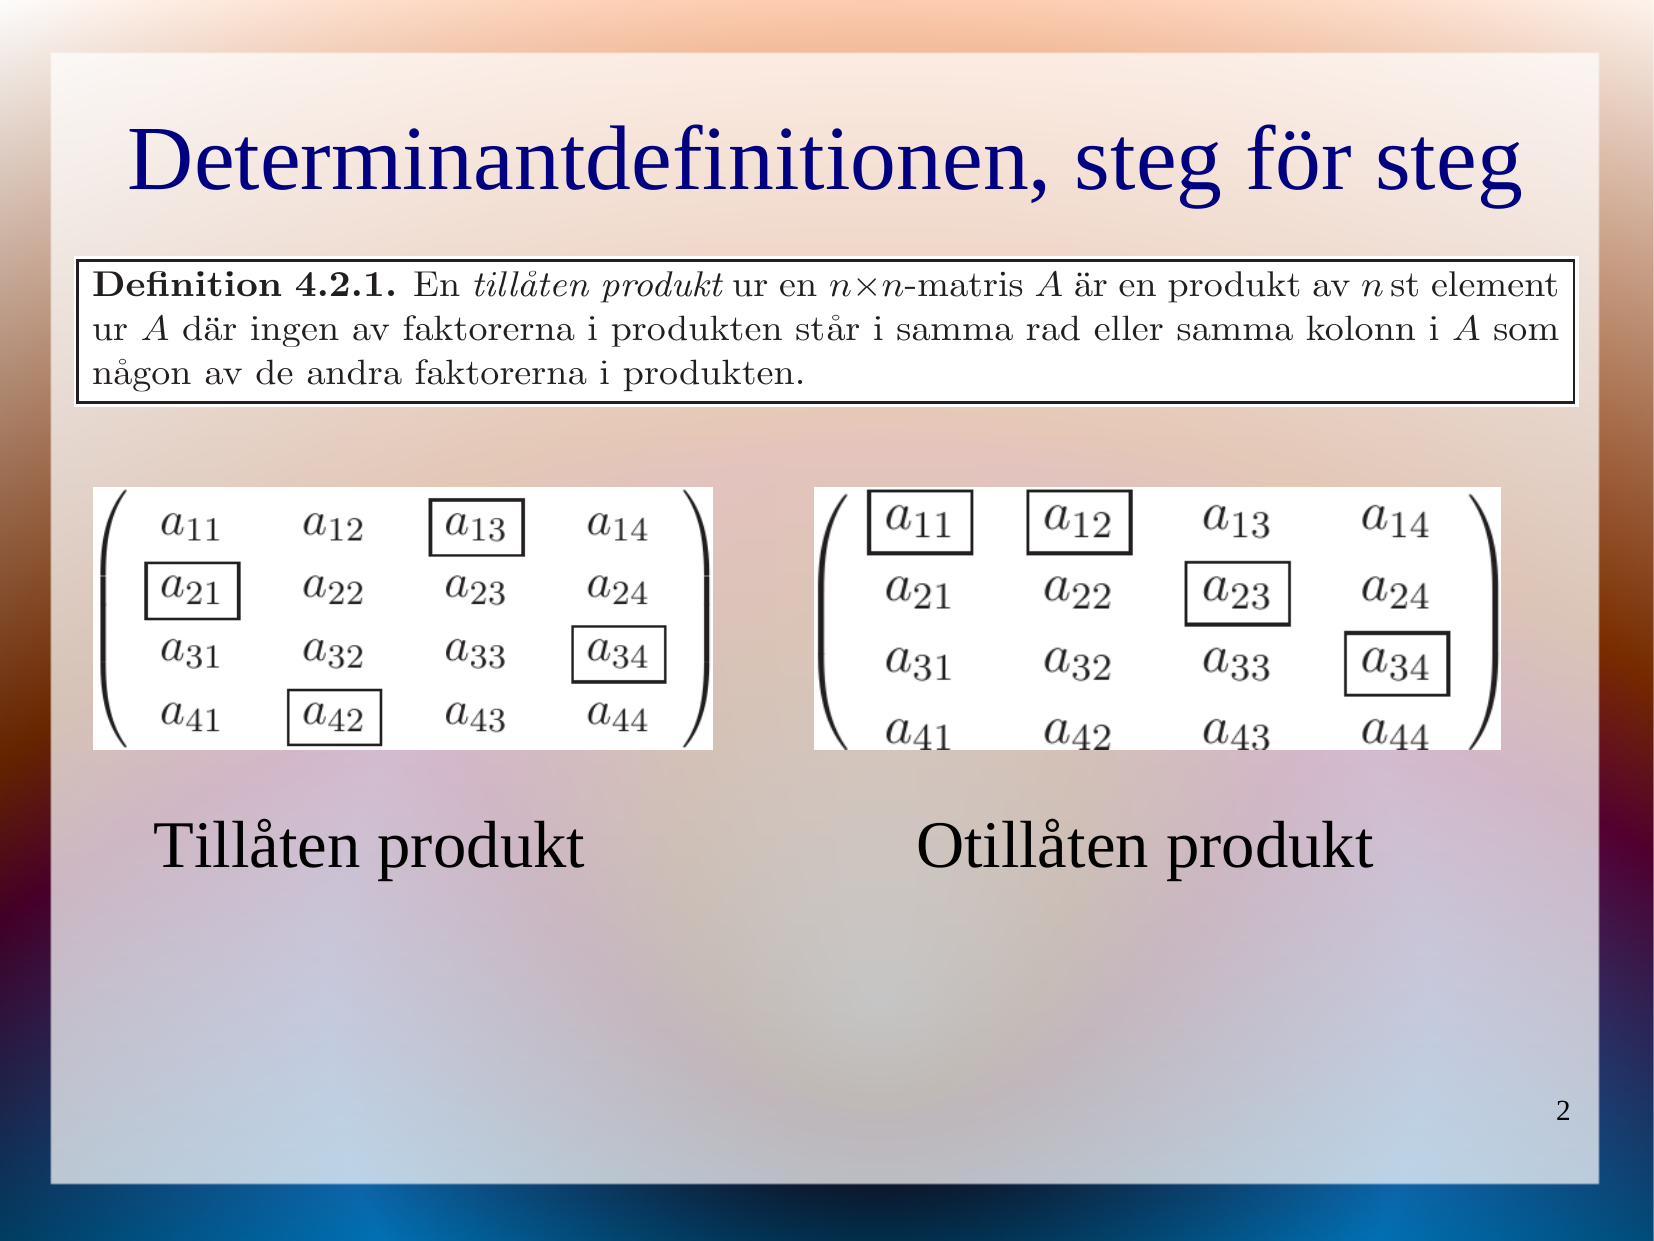

# Determinantdefinitionen, steg för steg
Tillåten produkt
Otillåten produkt
2